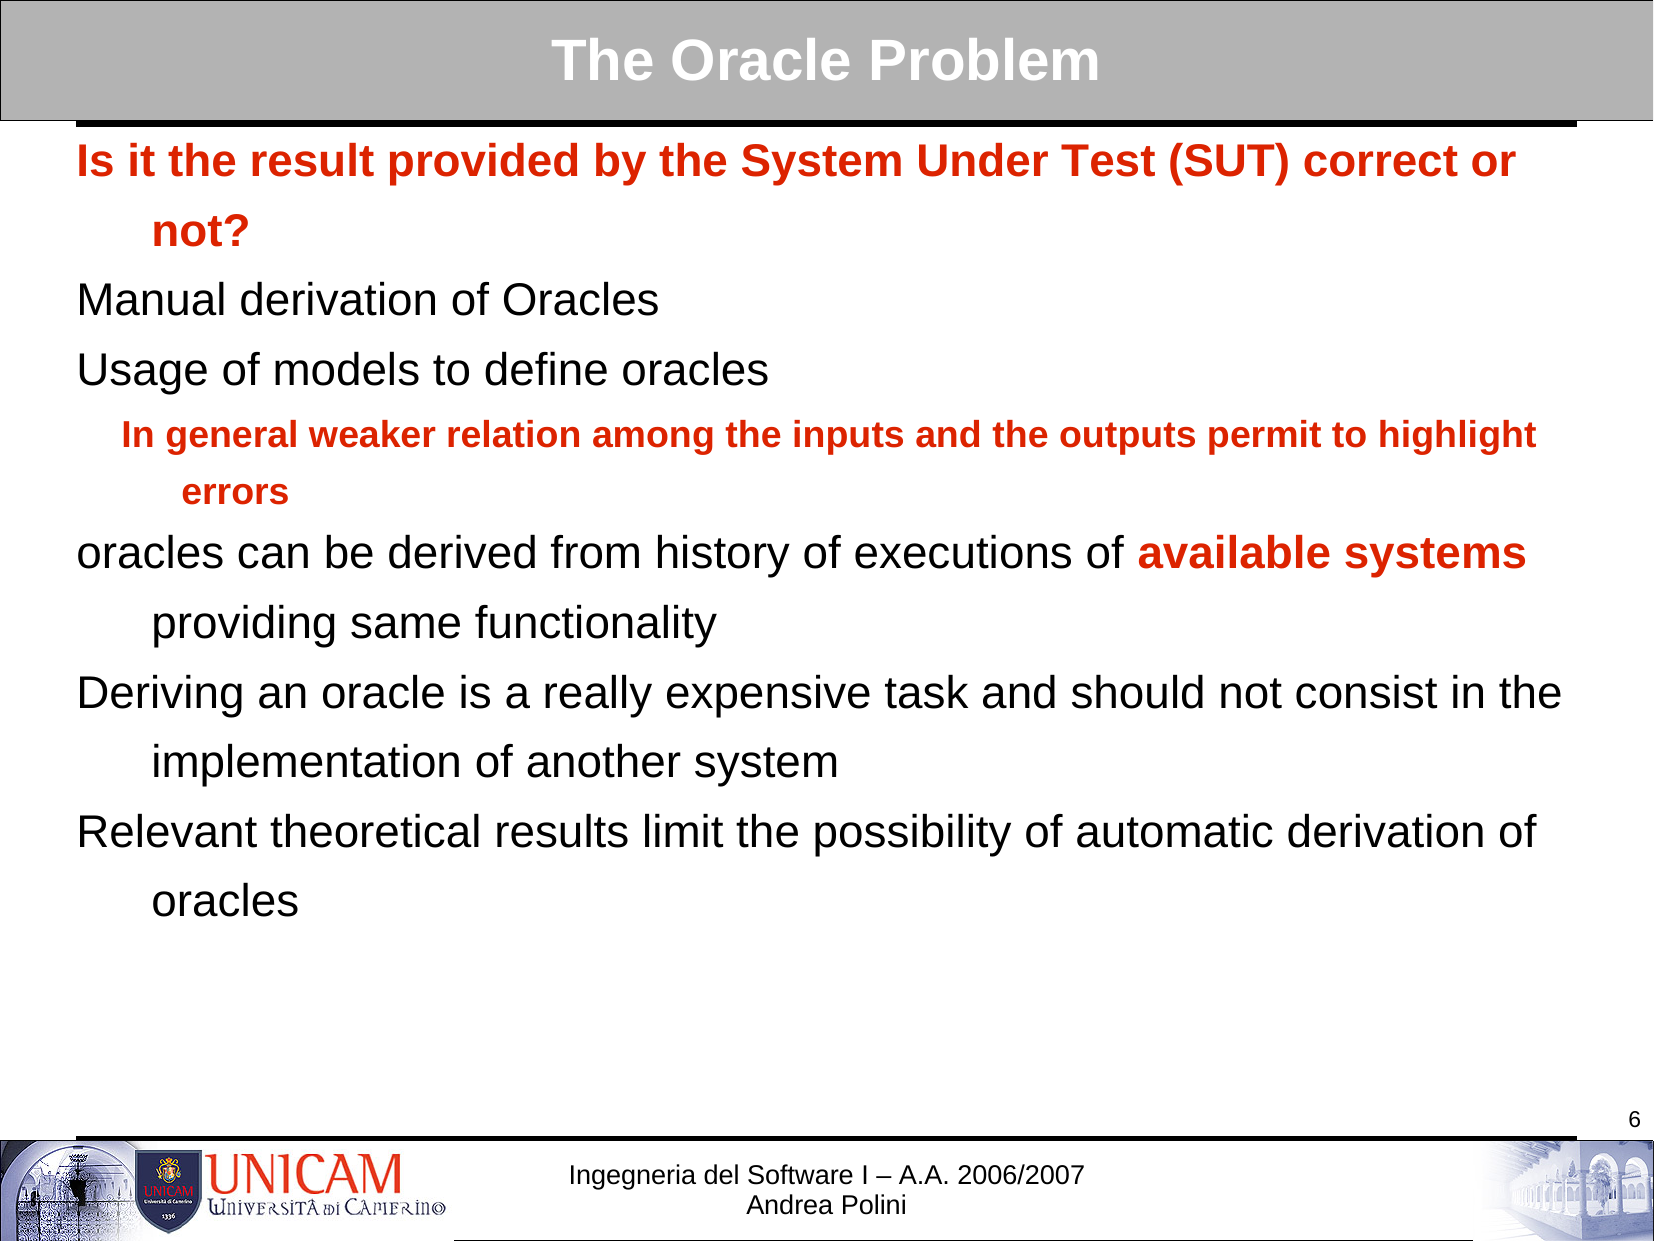

# The Oracle Problem
Is it the result provided by the System Under Test (SUT) correct or not?
Manual derivation of Oracles
Usage of models to define oracles
In general weaker relation among the inputs and the outputs permit to highlight errors
oracles can be derived from history of executions of available systems providing same functionality
Deriving an oracle is a really expensive task and should not consist in the implementation of another system
Relevant theoretical results limit the possibility of automatic derivation of oracles
6